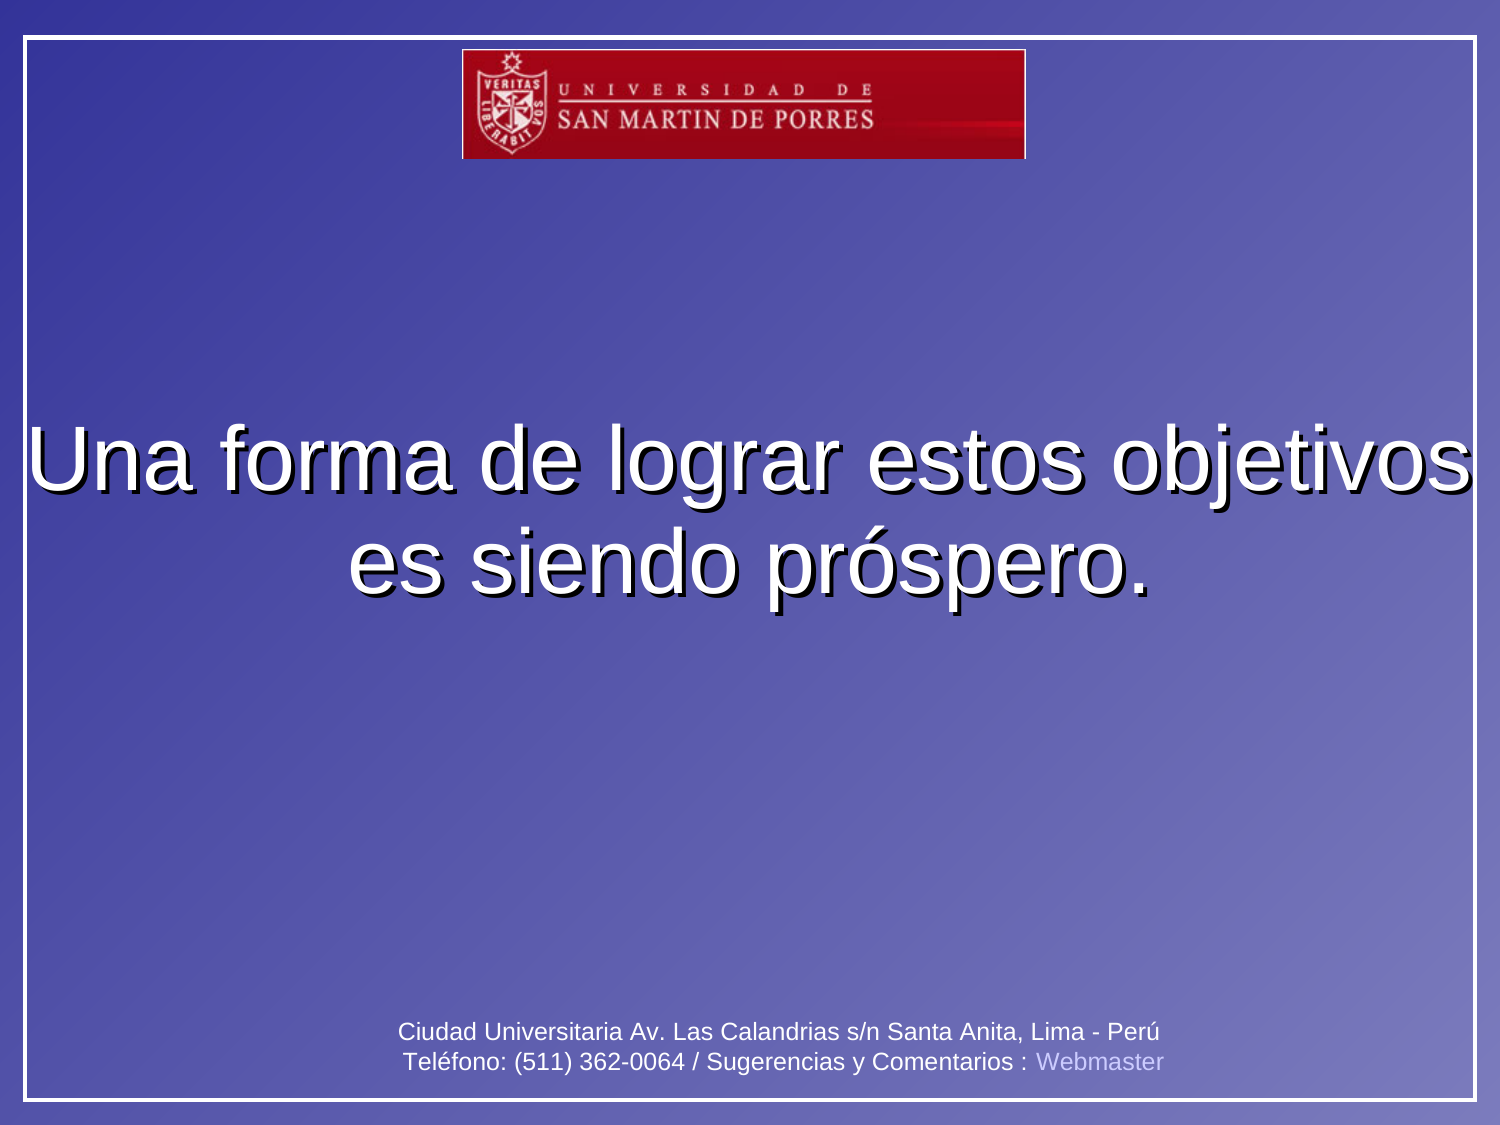

# Una forma de lograr estos objetivos es siendo próspero.